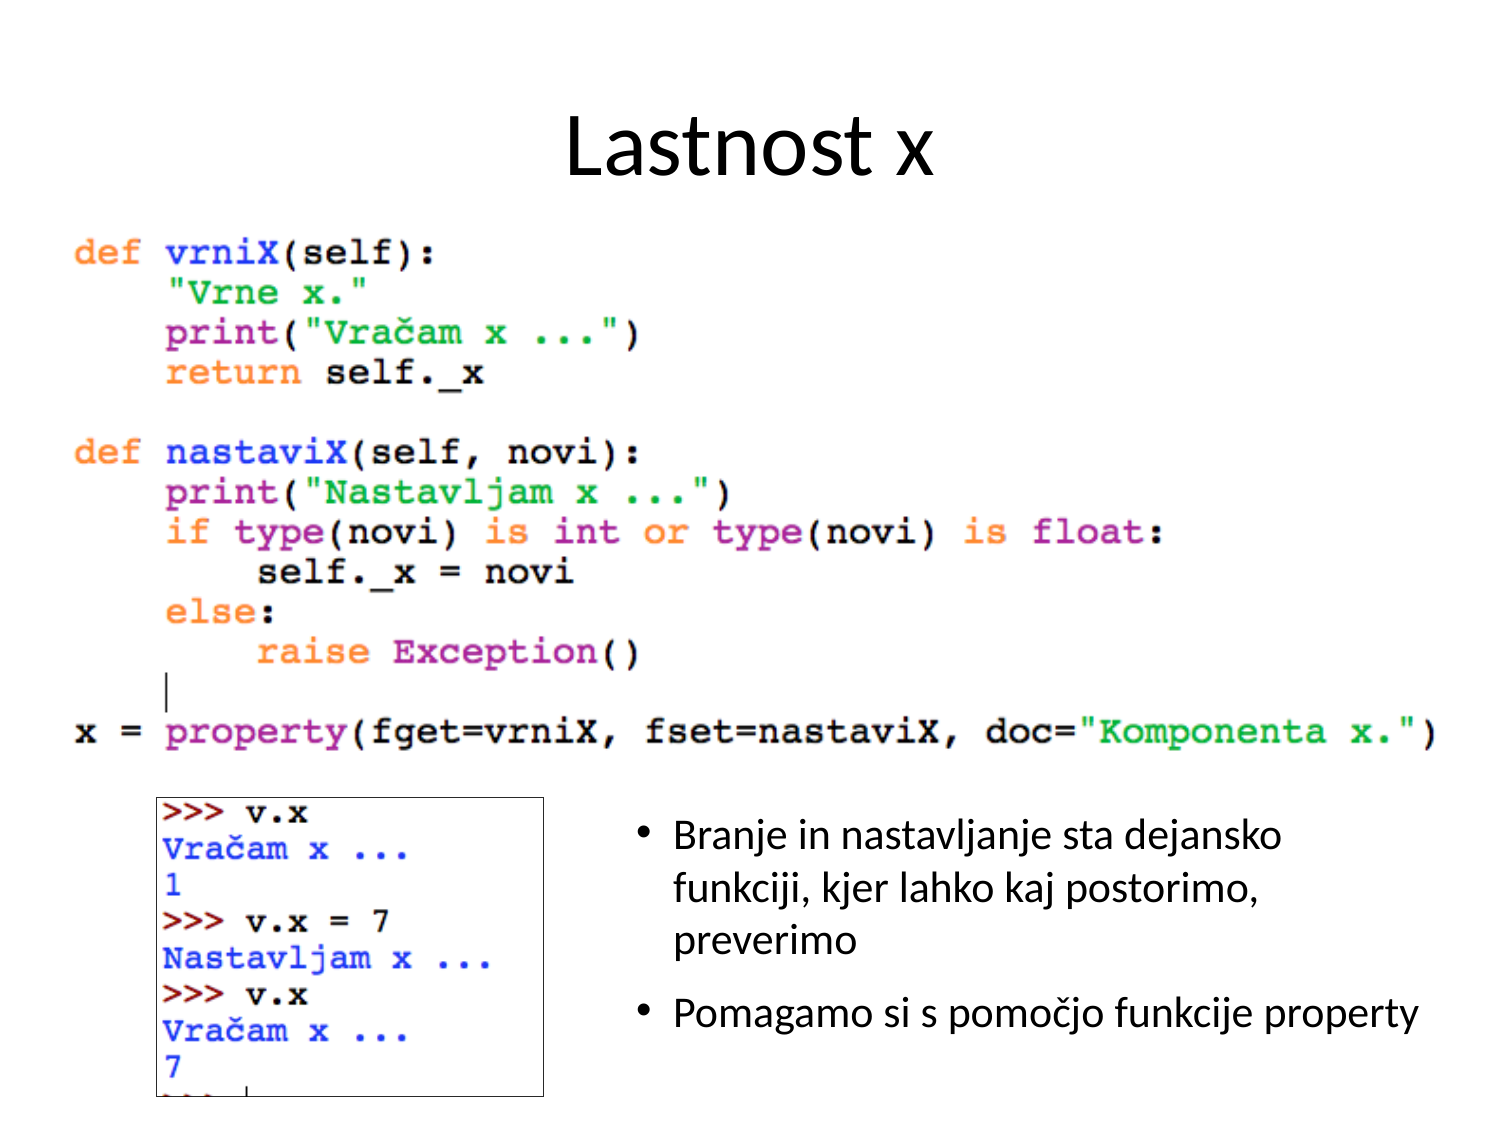

# Lastnost x
Branje in nastavljanje sta dejansko funkciji, kjer lahko kaj postorimo, preverimo
Pomagamo si s pomočjo funkcije property